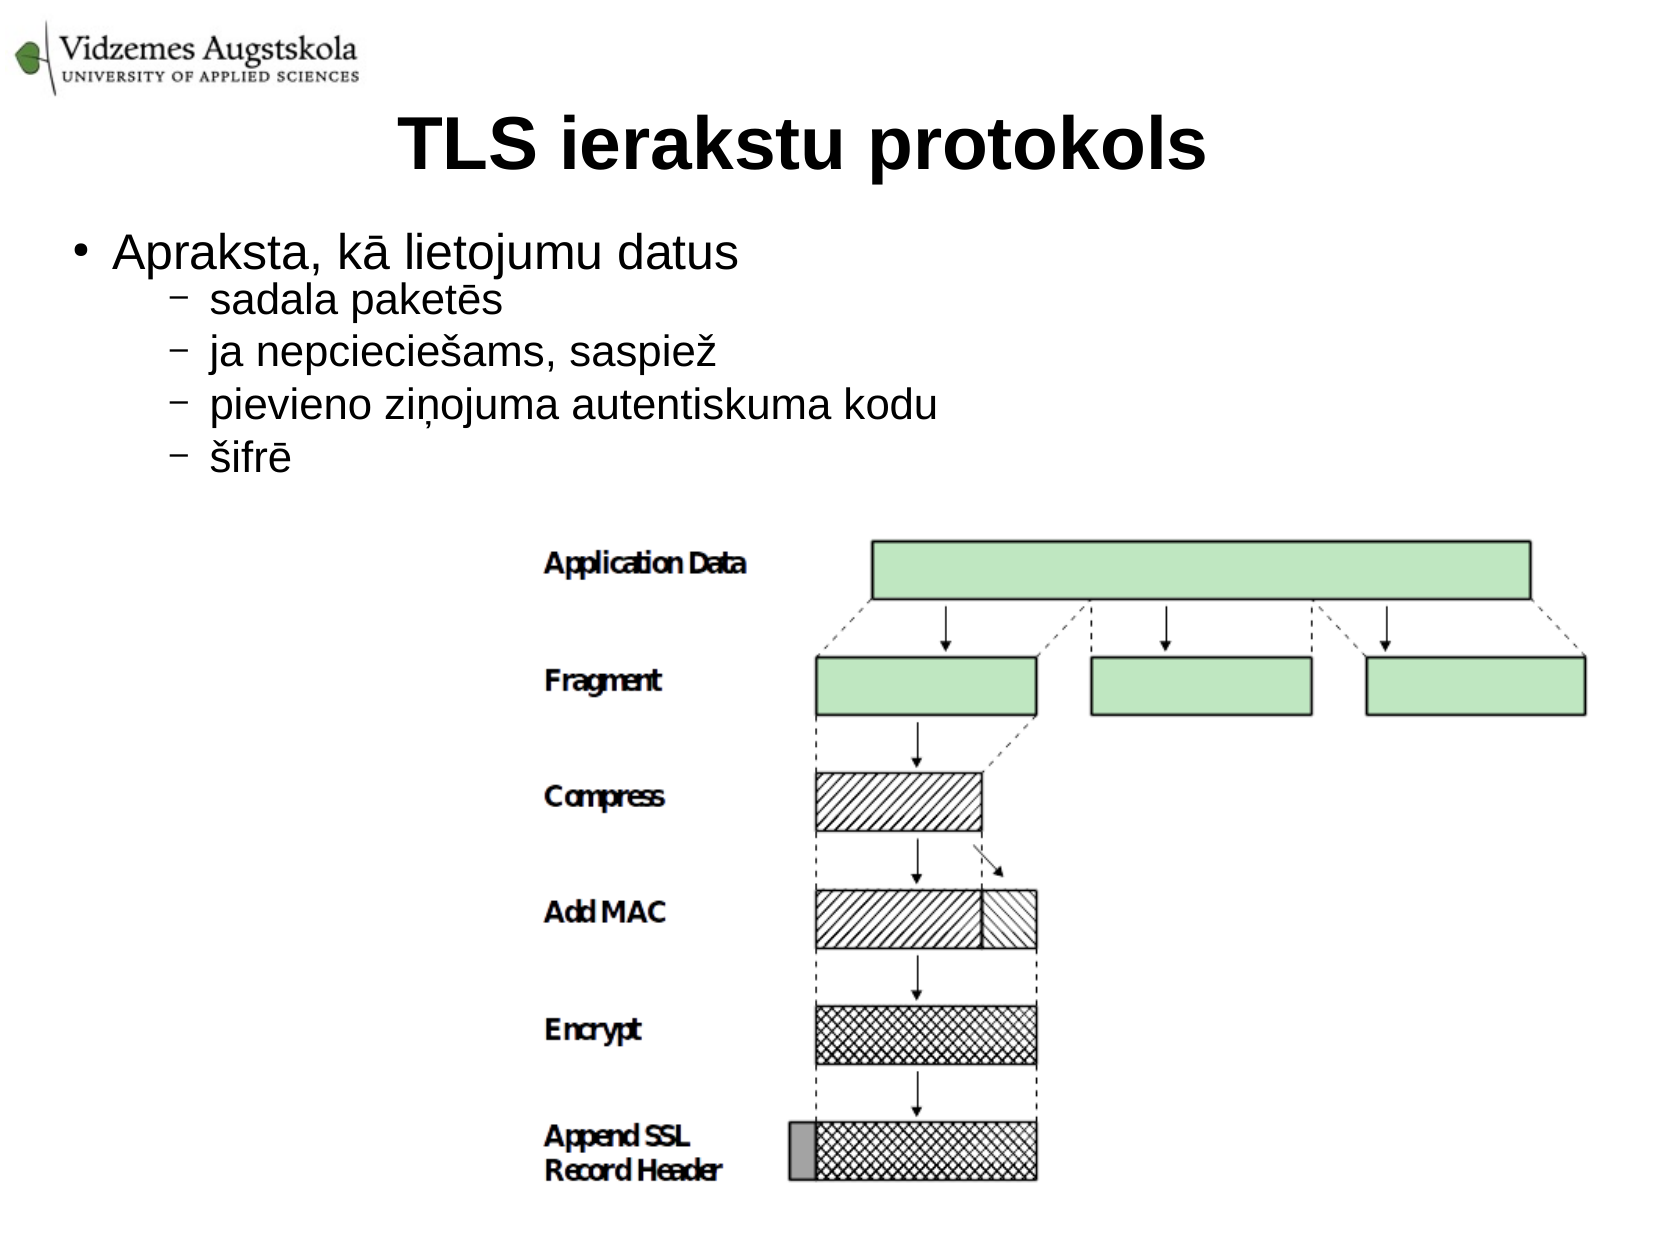

TLS ierakstu protokols
# Apraksta, kā lietojumu datus
sadala paketēs
ja nepcieciešams, saspiež
pievieno ziņojuma autentiskuma kodu
šifrē